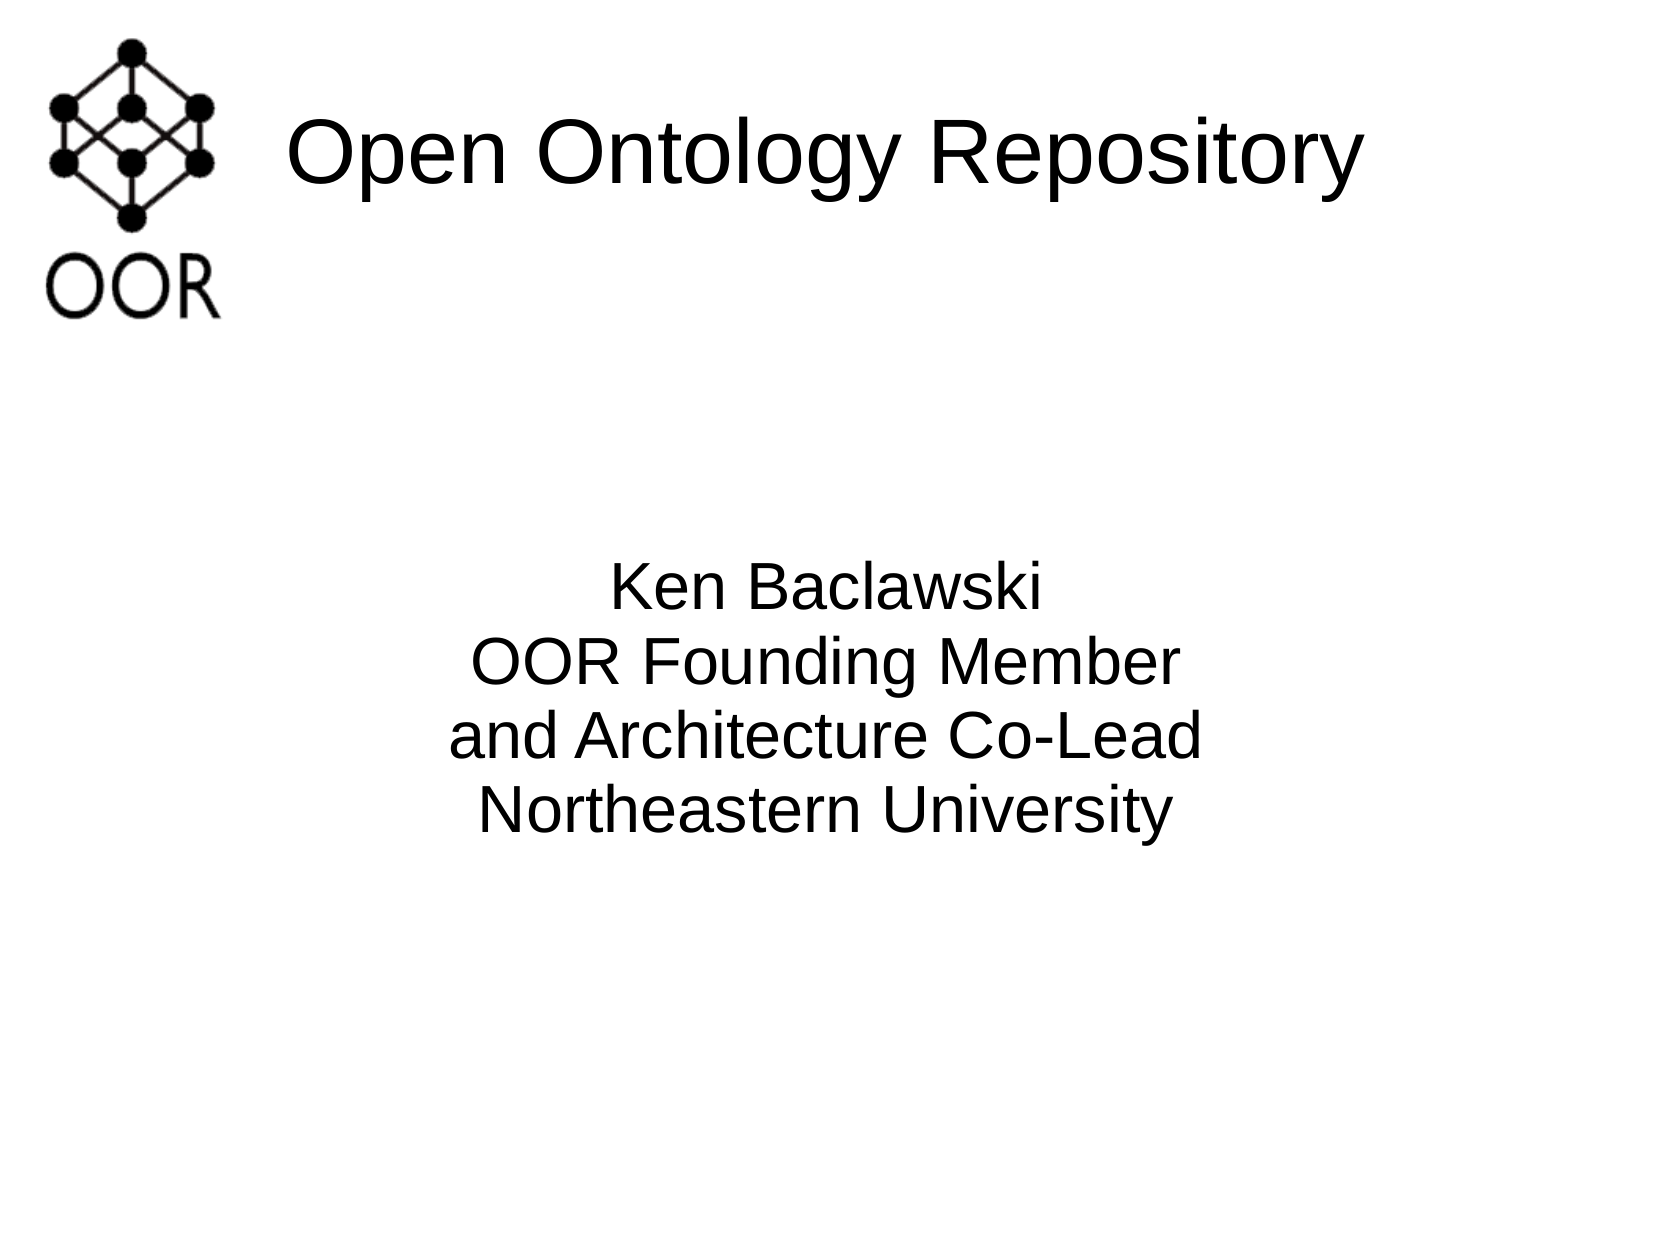

# Open Ontology Repository
Ken Baclawski
OOR Founding Member
and Architecture Co-Lead
Northeastern University